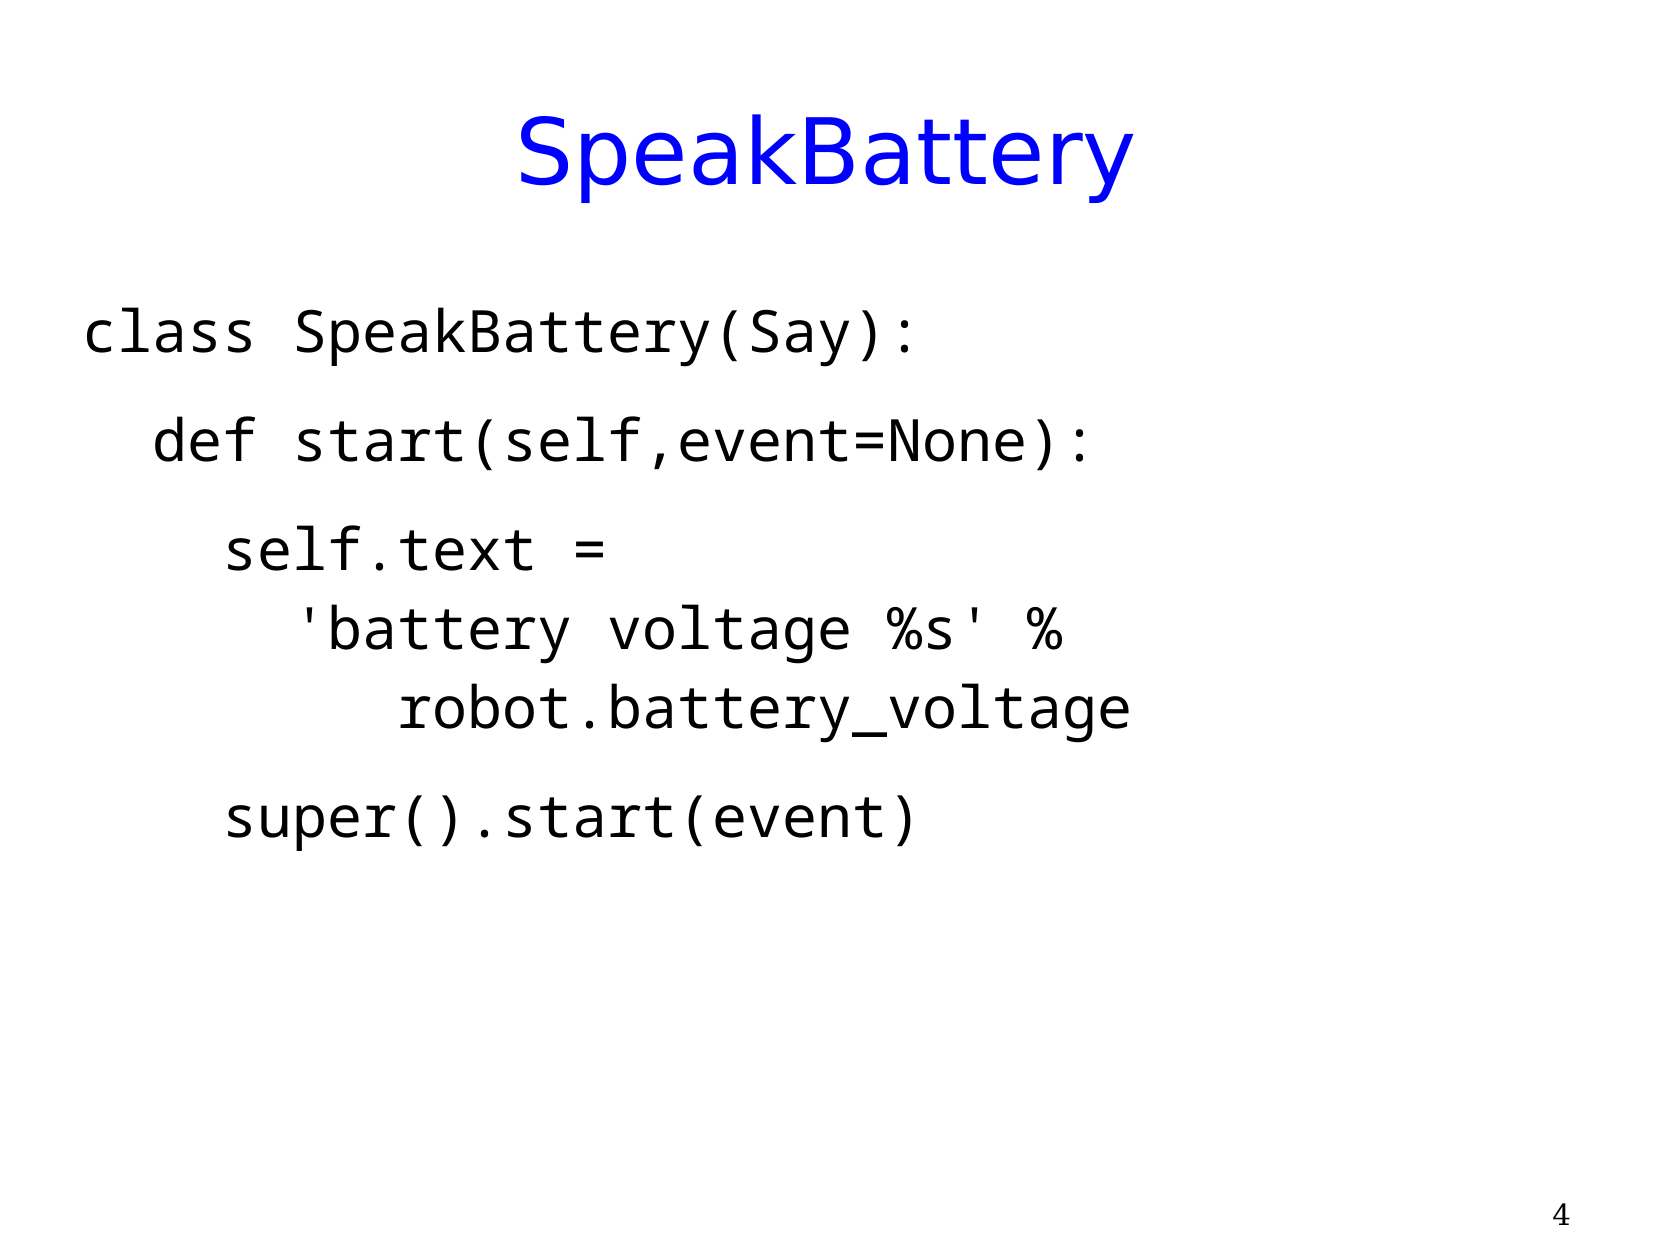

# SpeakBattery
class SpeakBattery(Say):
 def start(self,event=None):
 self.text =
 'battery voltage %s' %
 robot.battery_voltage
 super().start(event)
4